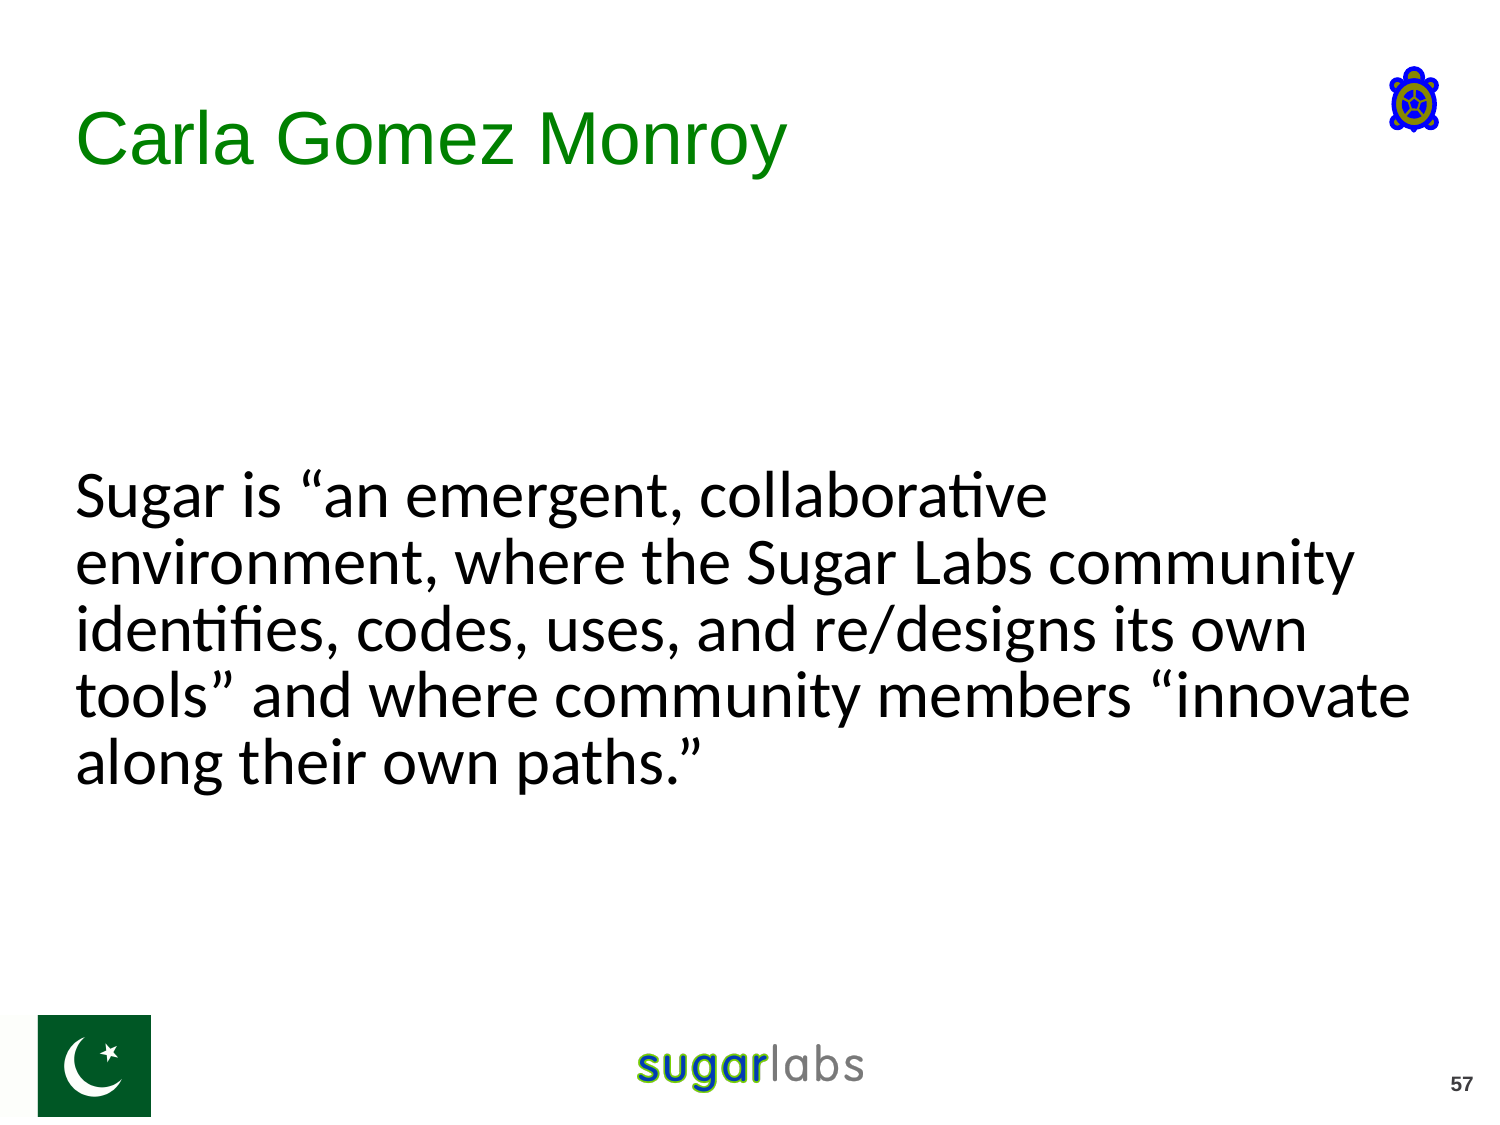

Carla Gomez Monroy
# Sugar is “an emergent, collaborative environment, where the Sugar Labs community identifies, codes, uses, and re/designs its own tools” and where community members “innovate along their own paths.”
57